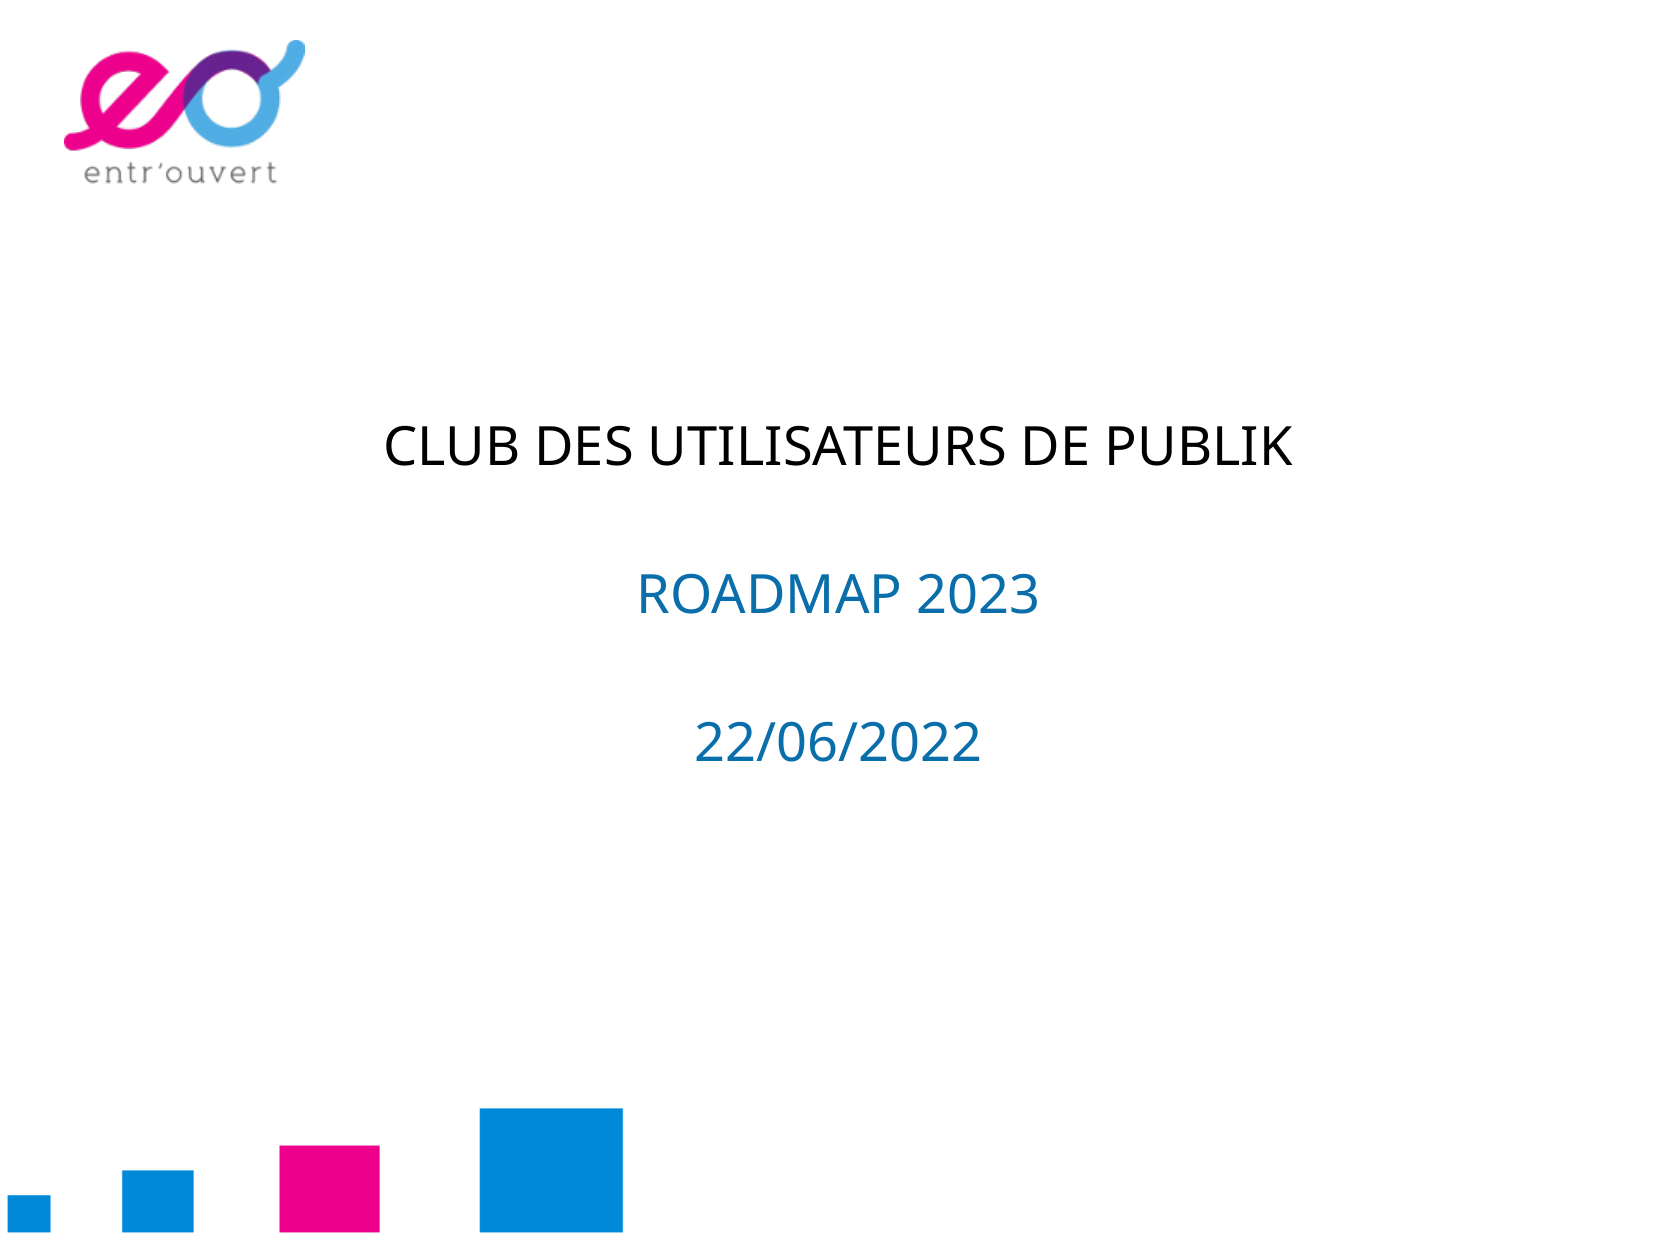

# Club des utilisateurs de Publik Roadmap 2023 22/06/2022